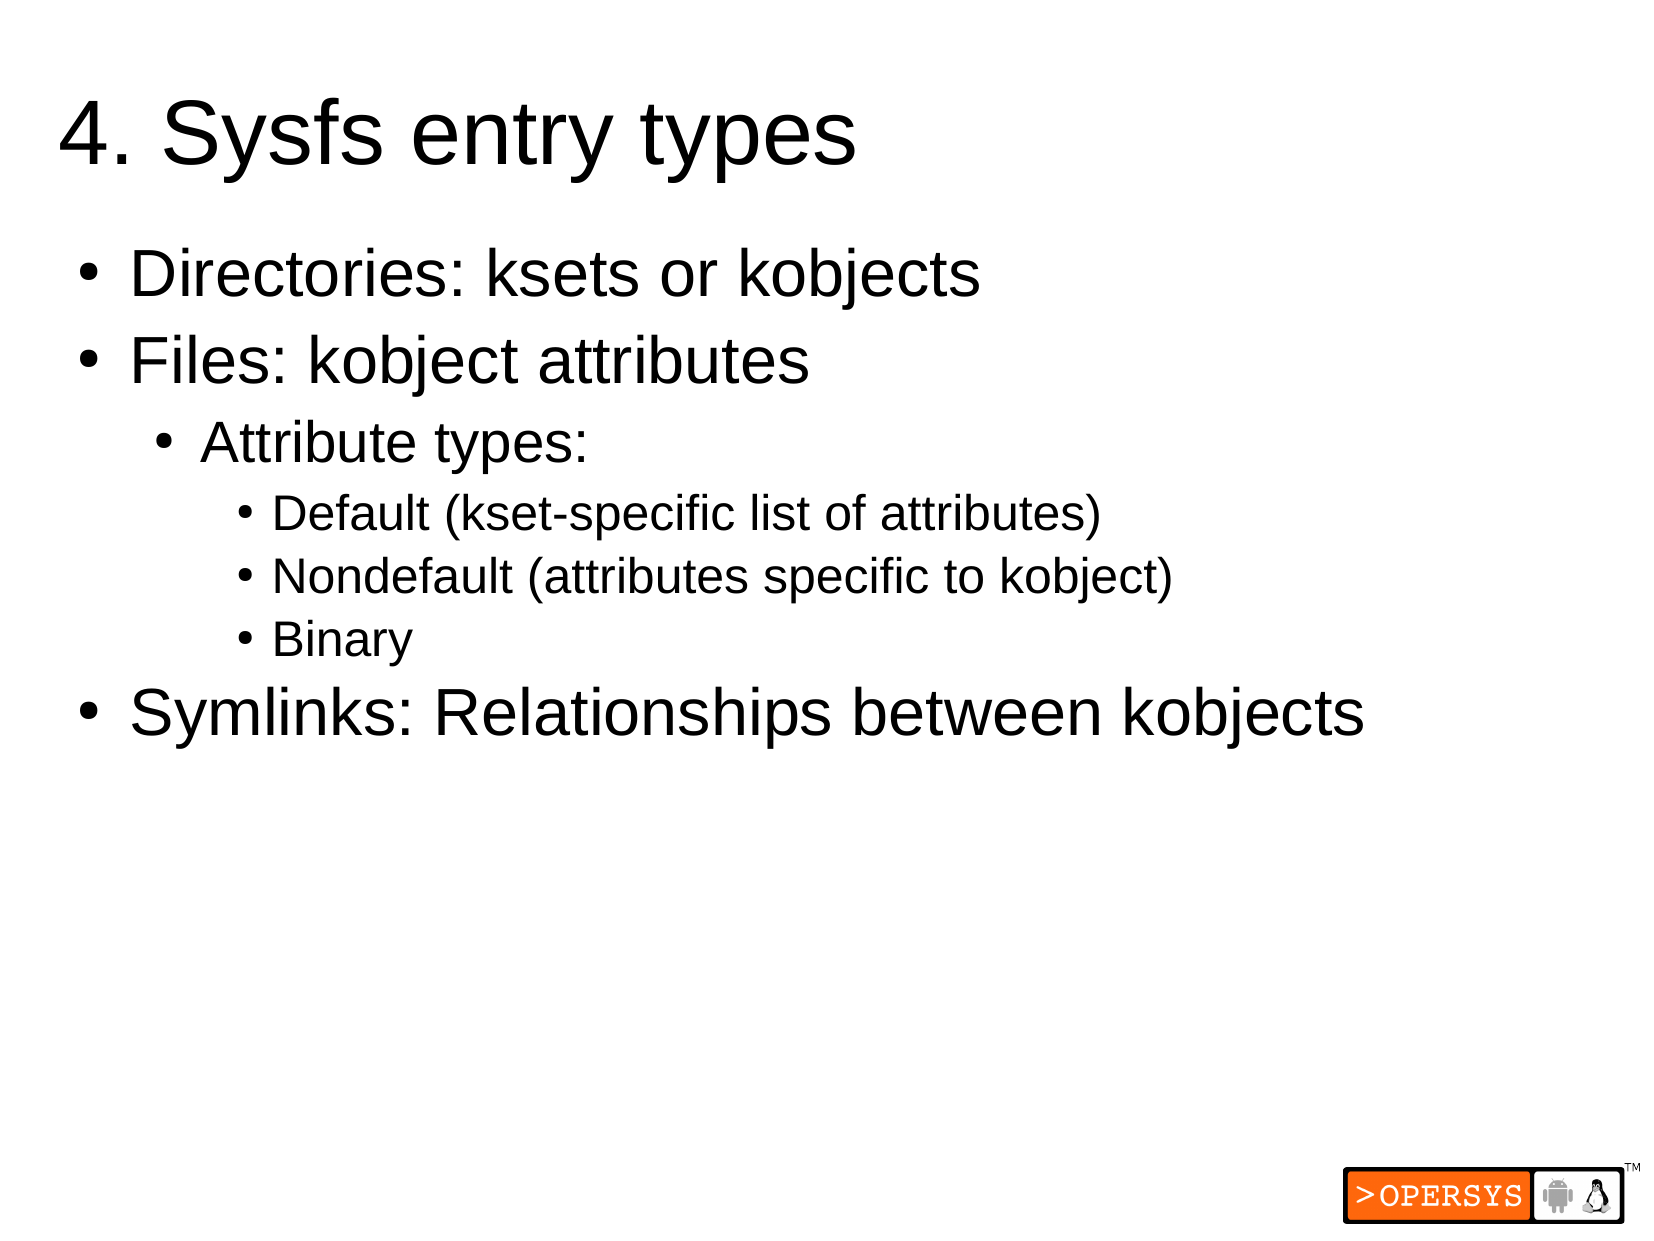

# 4. Sysfs entry types
Directories: ksets or kobjects
Files: kobject attributes
Attribute types:
Default (kset-specific list of attributes)
Nondefault (attributes specific to kobject)
Binary
Symlinks: Relationships between kobjects